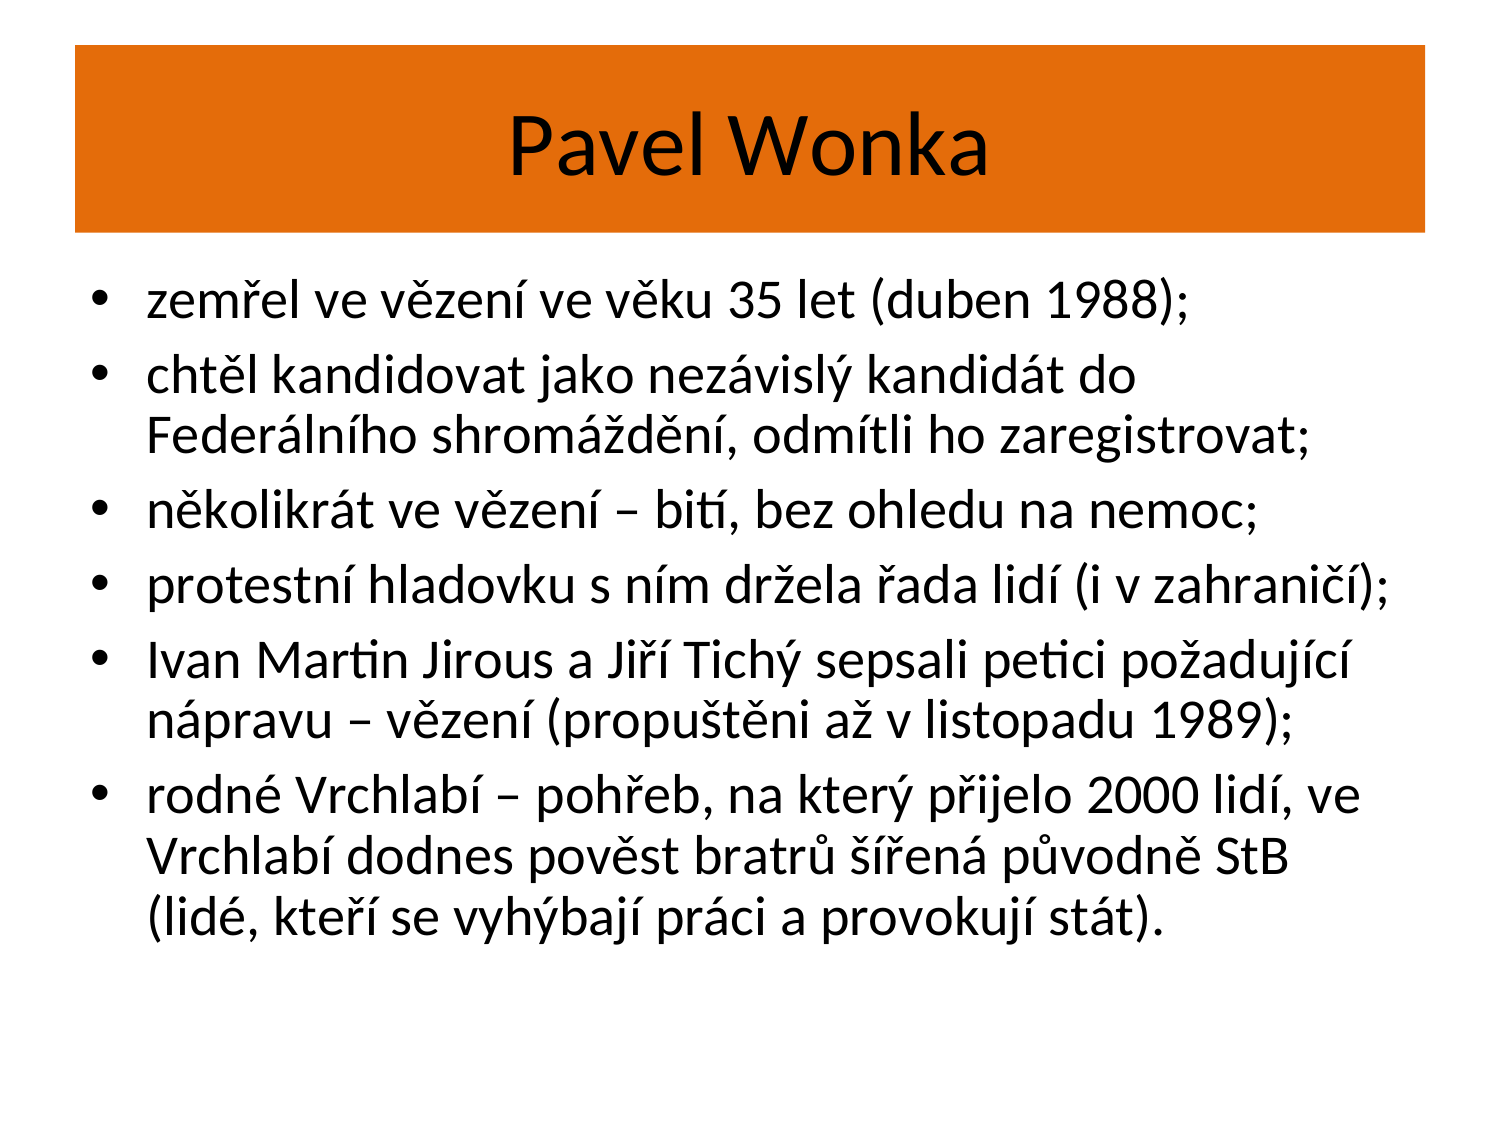

# Pavel Wonka
zemřel ve vězení ve věku 35 let (duben 1988);
chtěl kandidovat jako nezávislý kandidát do Federálního shromáždění, odmítli ho zaregistrovat;
několikrát ve vězení – bití, bez ohledu na nemoc;
protestní hladovku s ním držela řada lidí (i v zahraničí);
Ivan Martin Jirous a Jiří Tichý sepsali petici požadující nápravu – vězení (propuštěni až v listopadu 1989);
rodné Vrchlabí – pohřeb, na který přijelo 2000 lidí, ve Vrchlabí dodnes pověst bratrů šířená původně StB (lidé, kteří se vyhýbají práci a provokují stát).